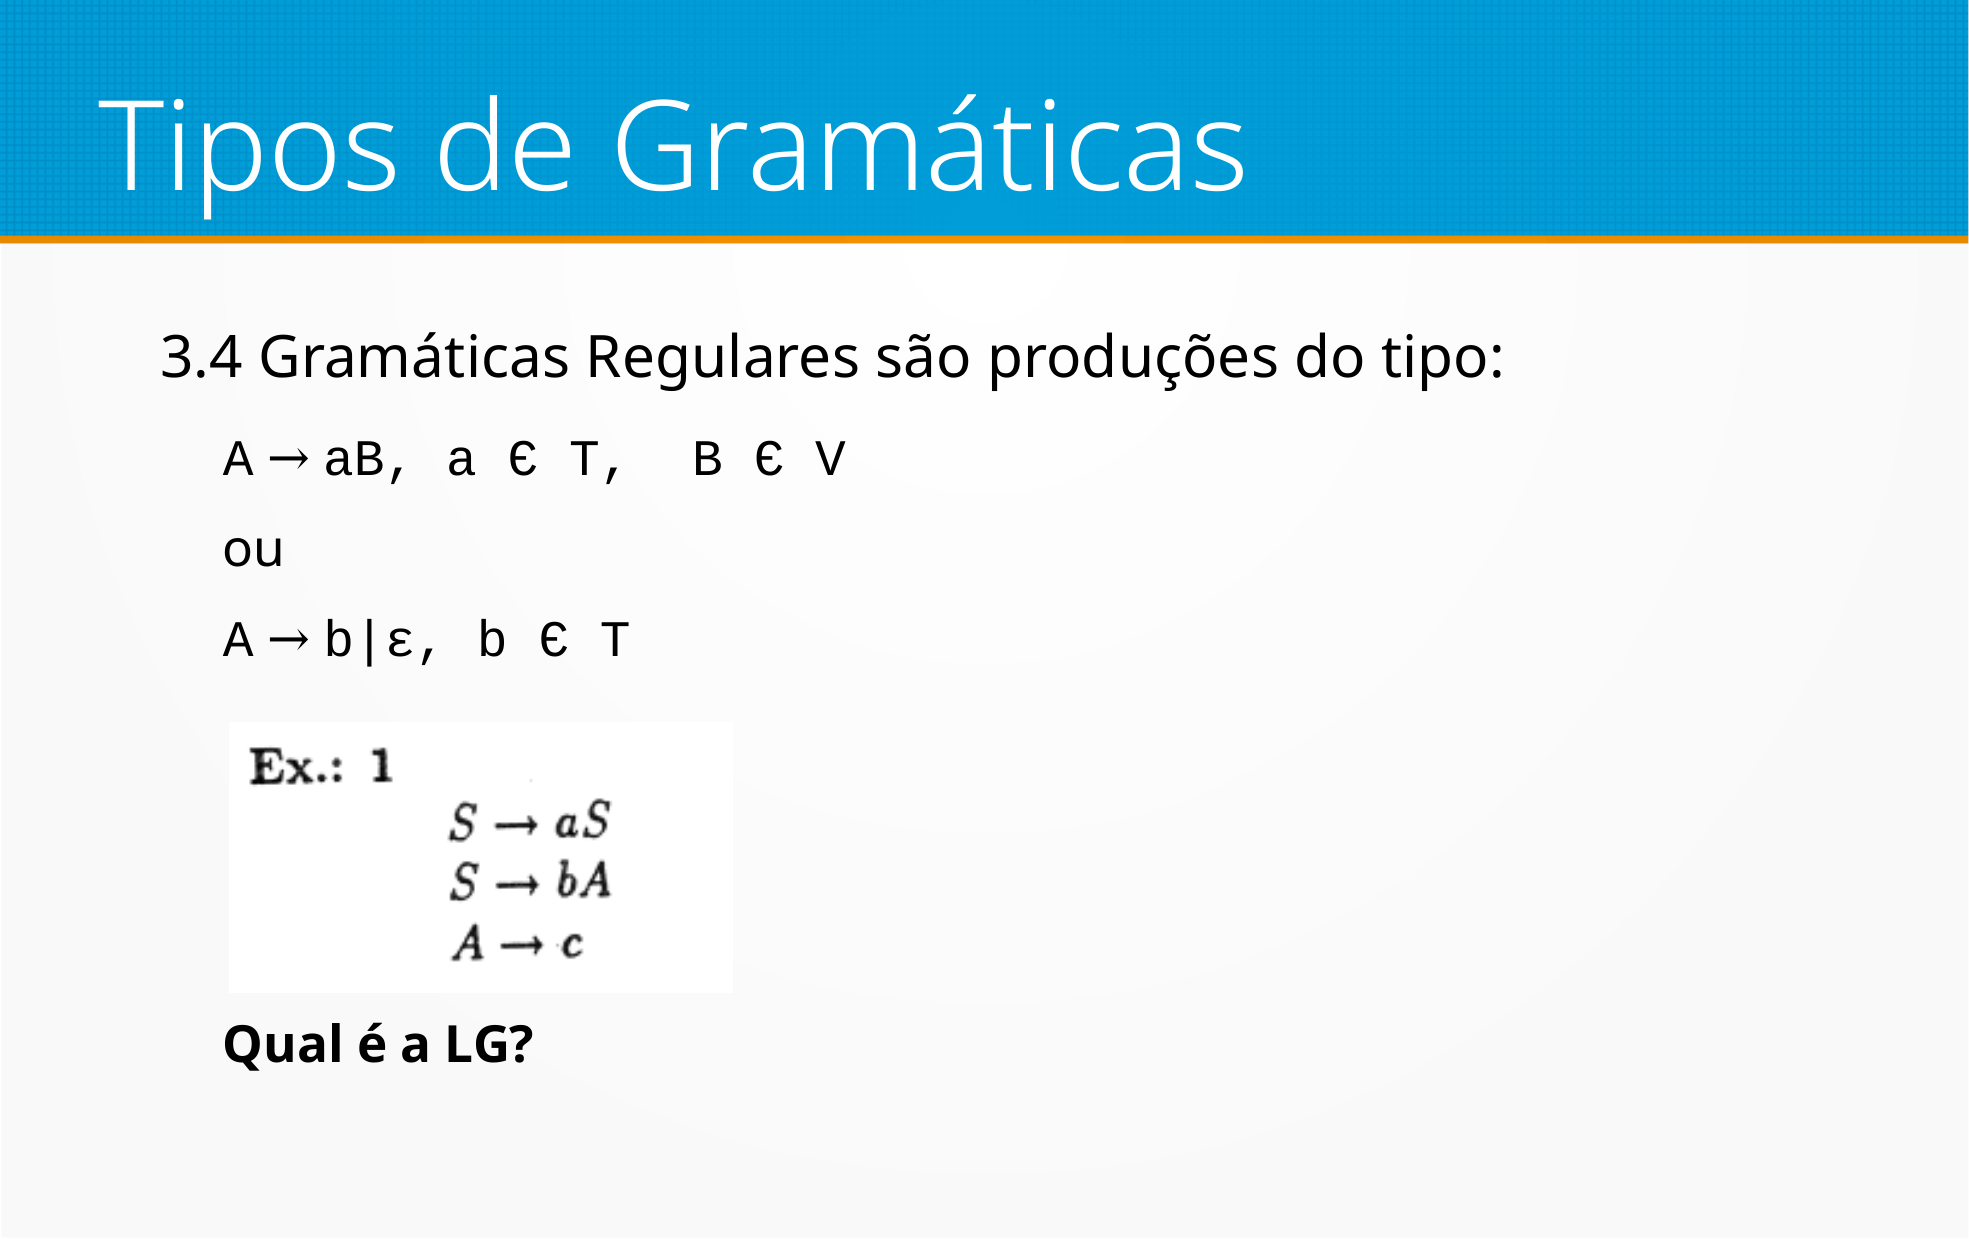

# Tipos de Gramáticas
3.4 Gramáticas Regulares são produções do tipo:
A → aB, a Є T, B Є V
ou
A → b|ε, b Є T
Qual é a LG?